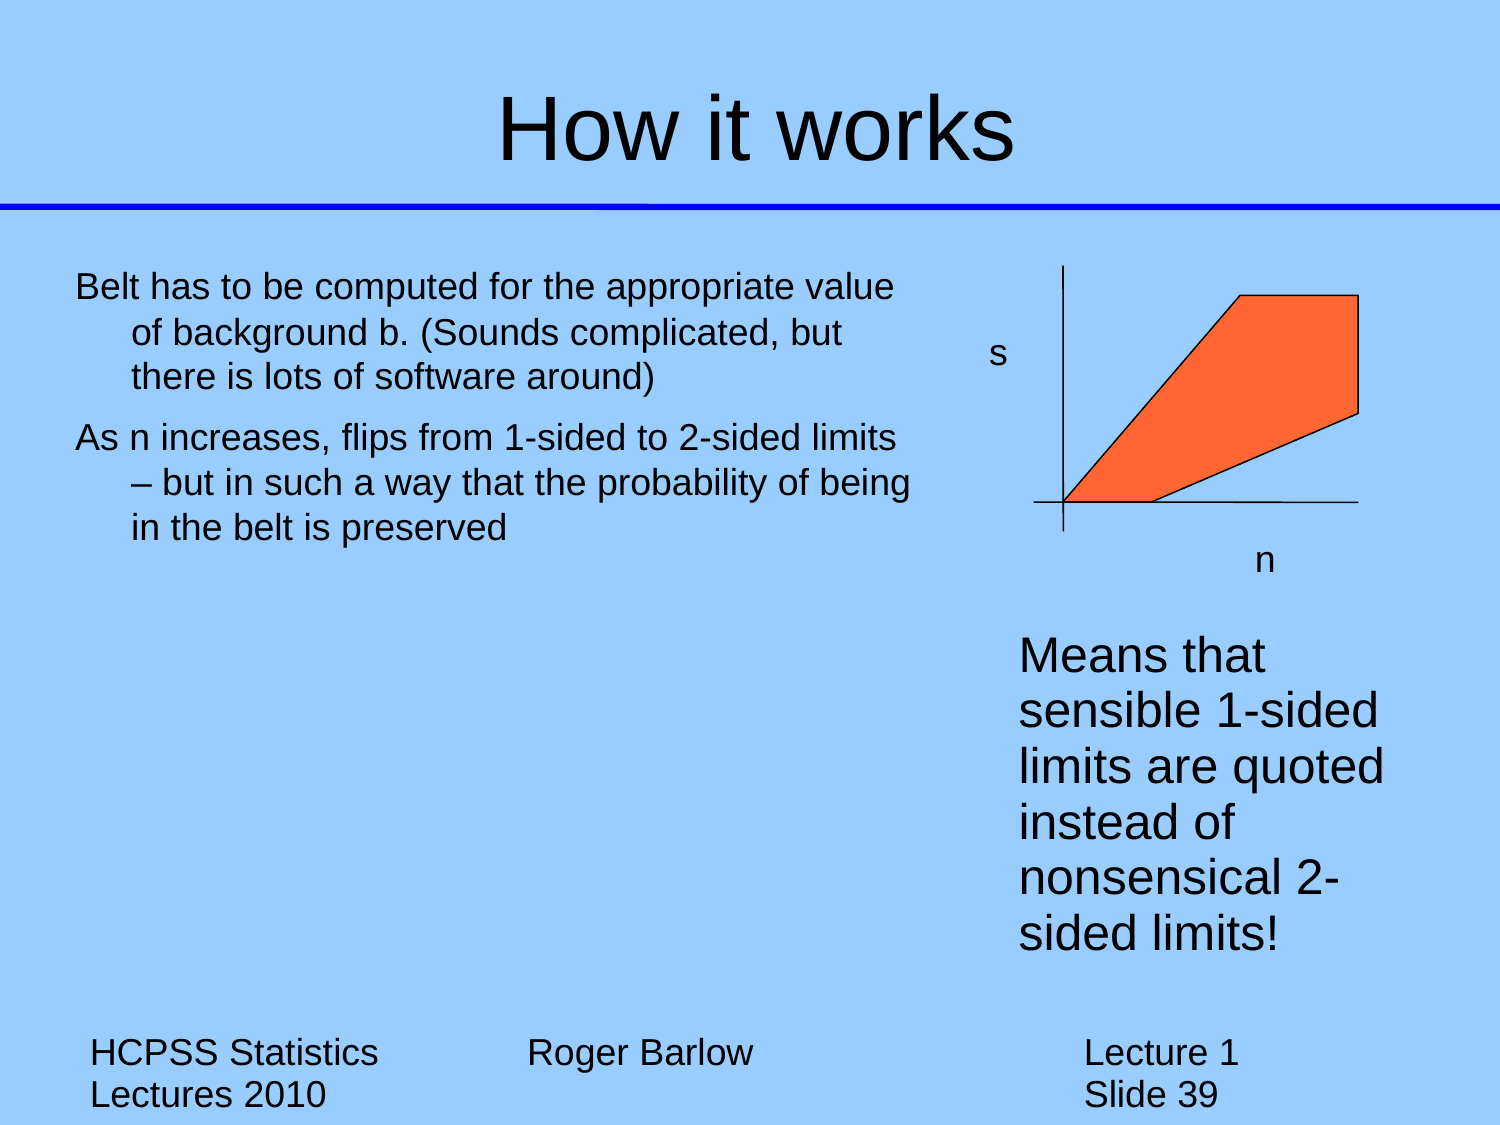

# How it works
Belt has to be computed for the appropriate value of background b. (Sounds complicated, but there is lots of software around)
As n increases, flips from 1-sided to 2-sided limits – but in such a way that the probability of being in the belt is preserved
s
n
Means that sensible 1-sided limits are quoted instead of nonsensical 2-sided limits!
39